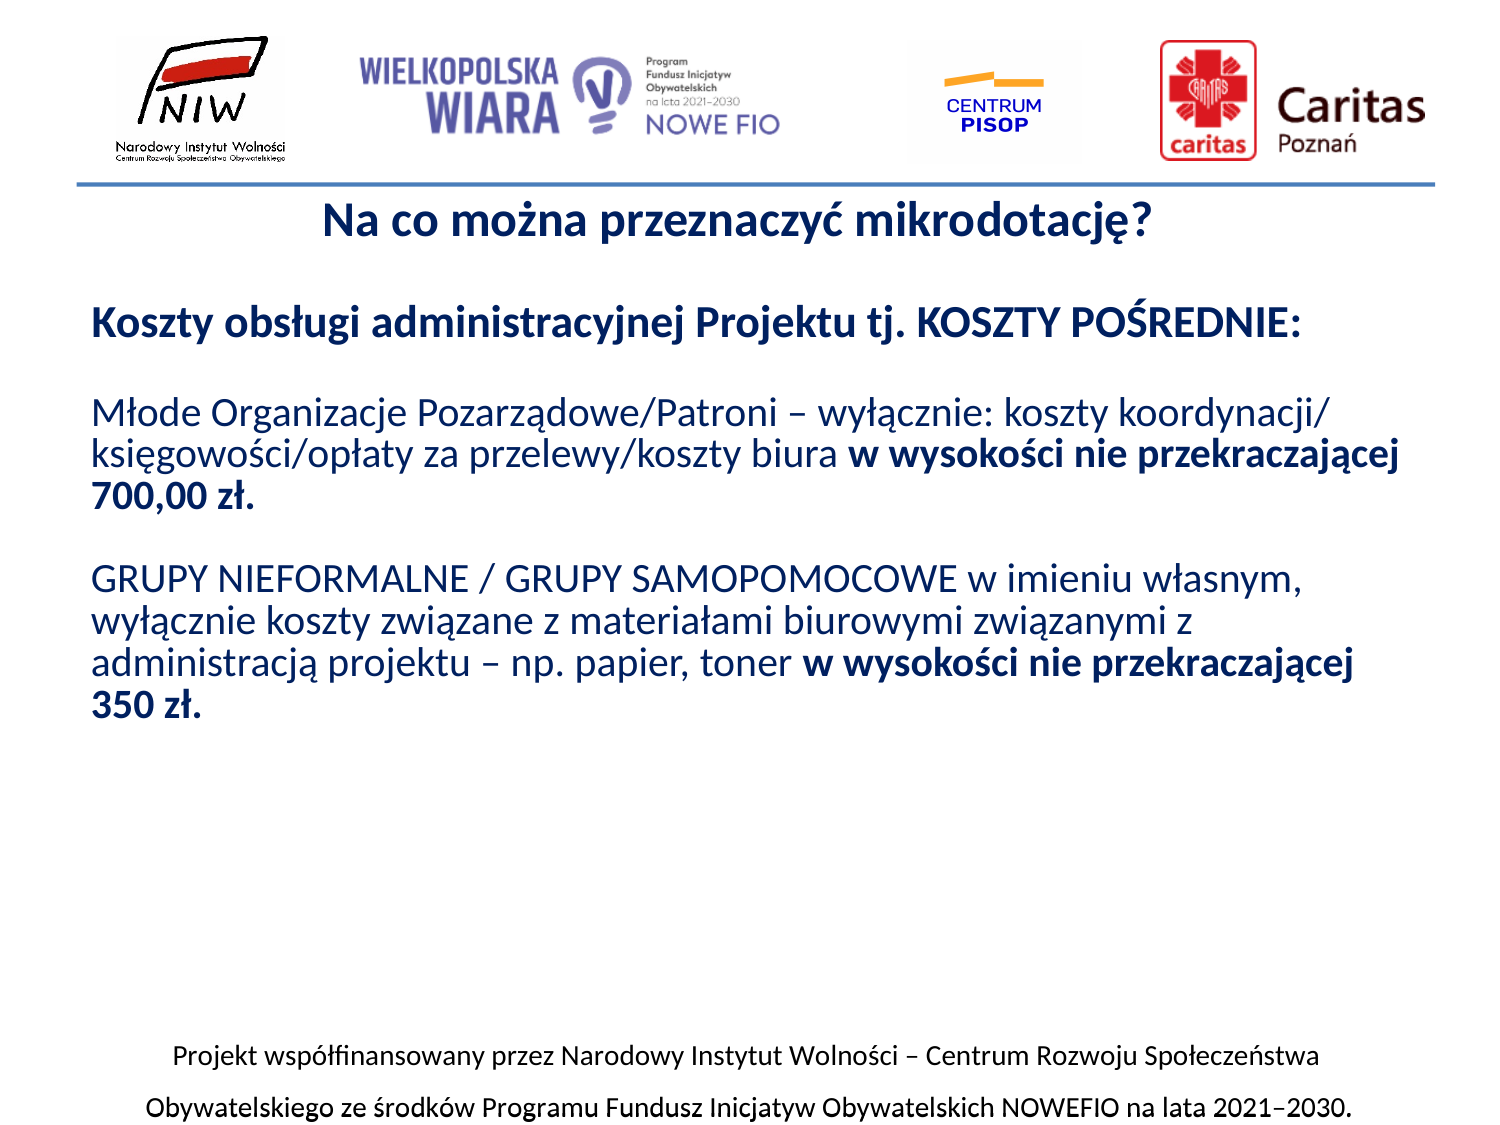

Na co można przeznaczyć mikrodotację?
Koszty obsługi administracyjnej Projektu tj. KOSZTY POŚREDNIE:
Młode Organizacje Pozarządowe/Patroni – wyłącznie: koszty koordynacji/ księgowości/opłaty za przelewy/koszty biura w wysokości nie przekraczającej 700,00 zł.
GRUPY NIEFORMALNE / GRUPY SAMOPOMOCOWE w imieniu własnym, wyłącznie koszty związane z materiałami biurowymi związanymi z administracją projektu – np. papier, toner w wysokości nie przekraczającej 350 zł.